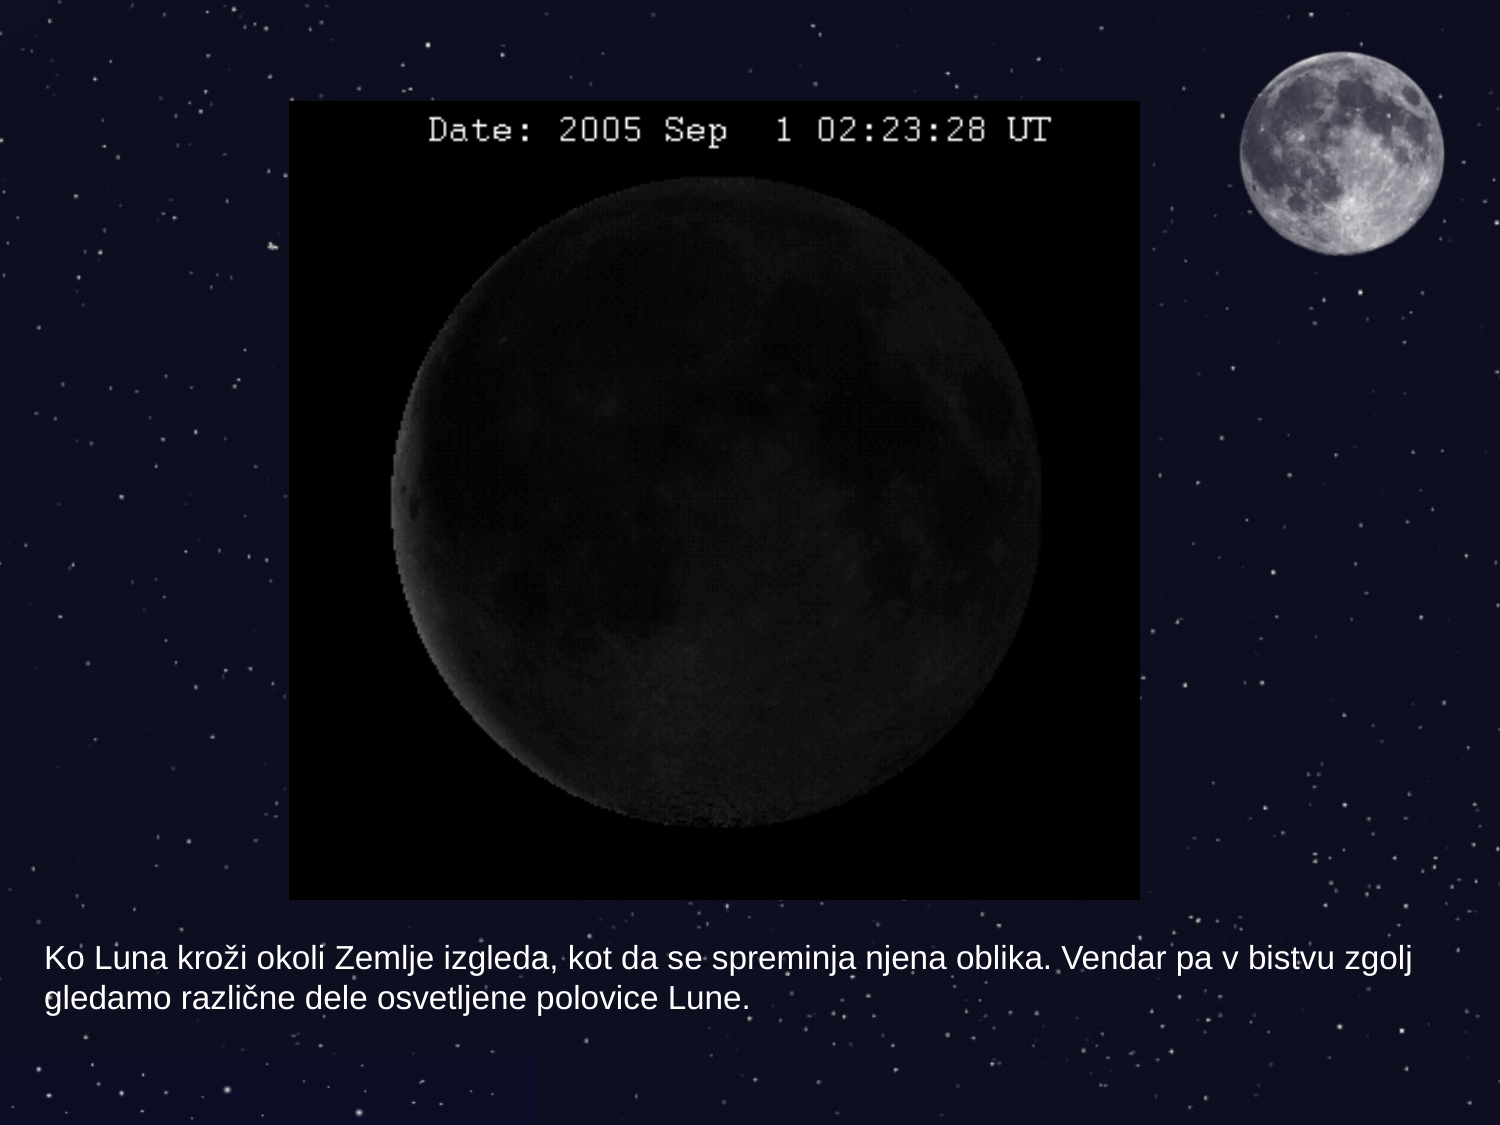

Ko Luna kroži okoli Zemlje izgleda, kot da se spreminja njena oblika. Vendar pa v bistvu zgolj gledamo različne dele osvetljene polovice Lune.